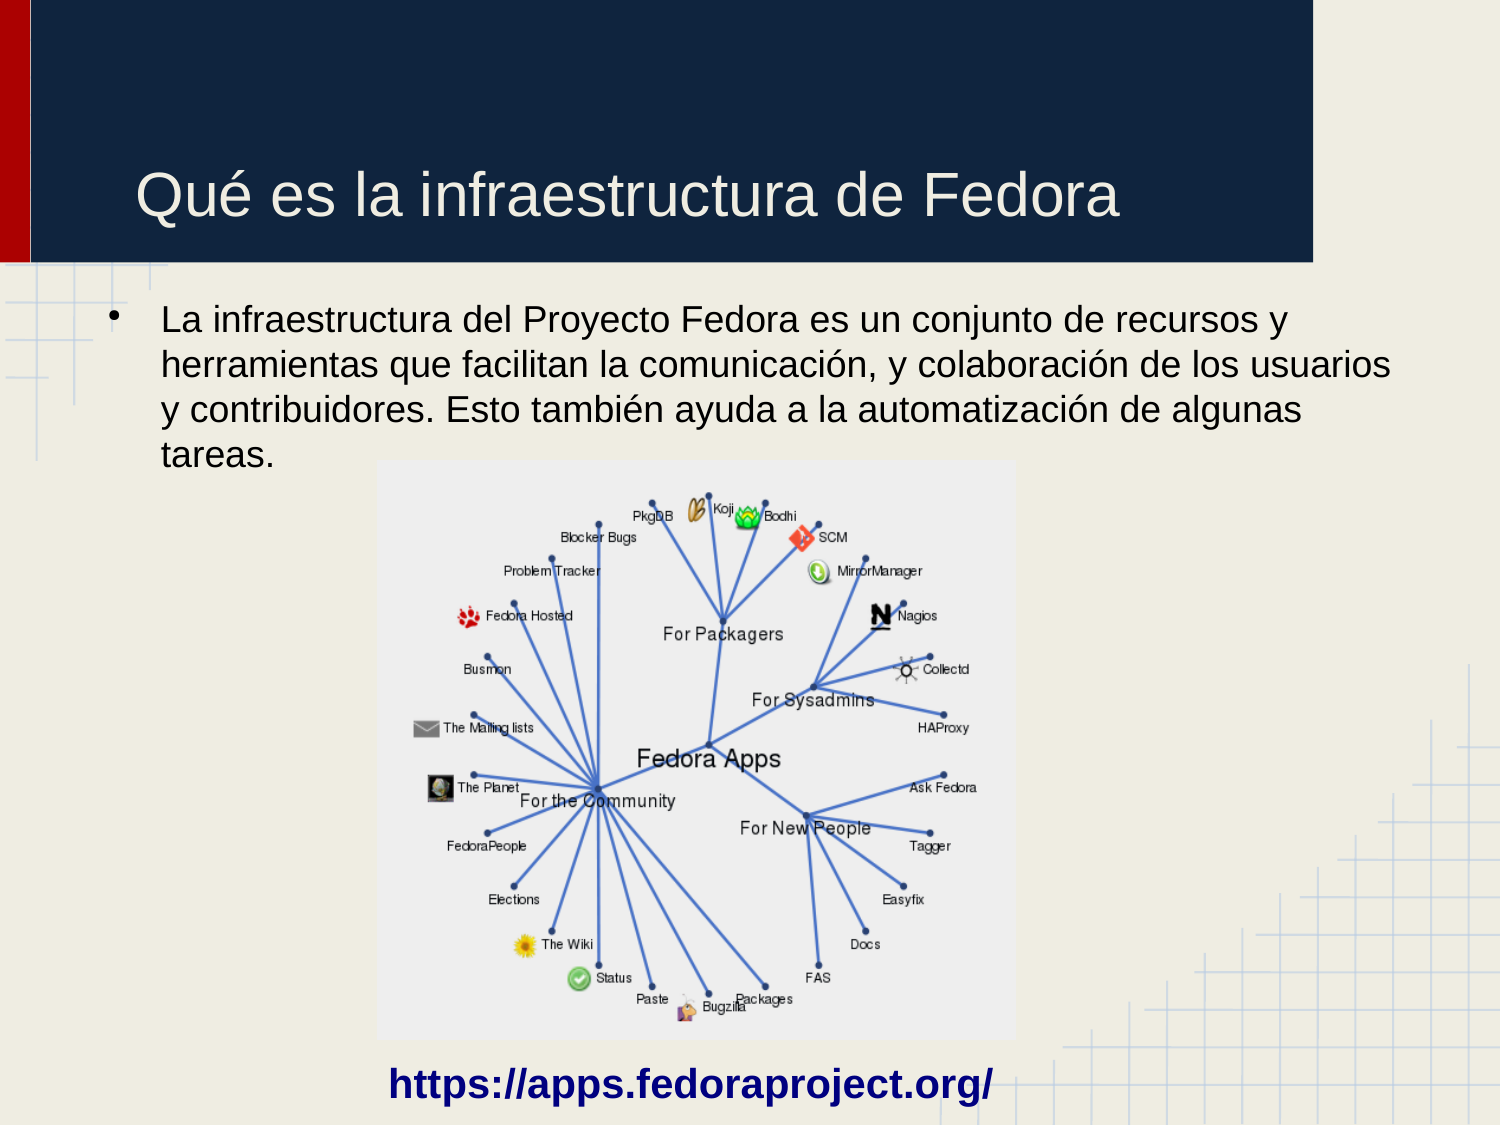

# Qué es la infraestructura de Fedora
La infraestructura del Proyecto Fedora es un conjunto de recursos y herramientas que facilitan la comunicación, y colaboración de los usuarios y contribuidores. Esto también ayuda a la automatización de algunas tareas.
https://apps.fedoraproject.org/